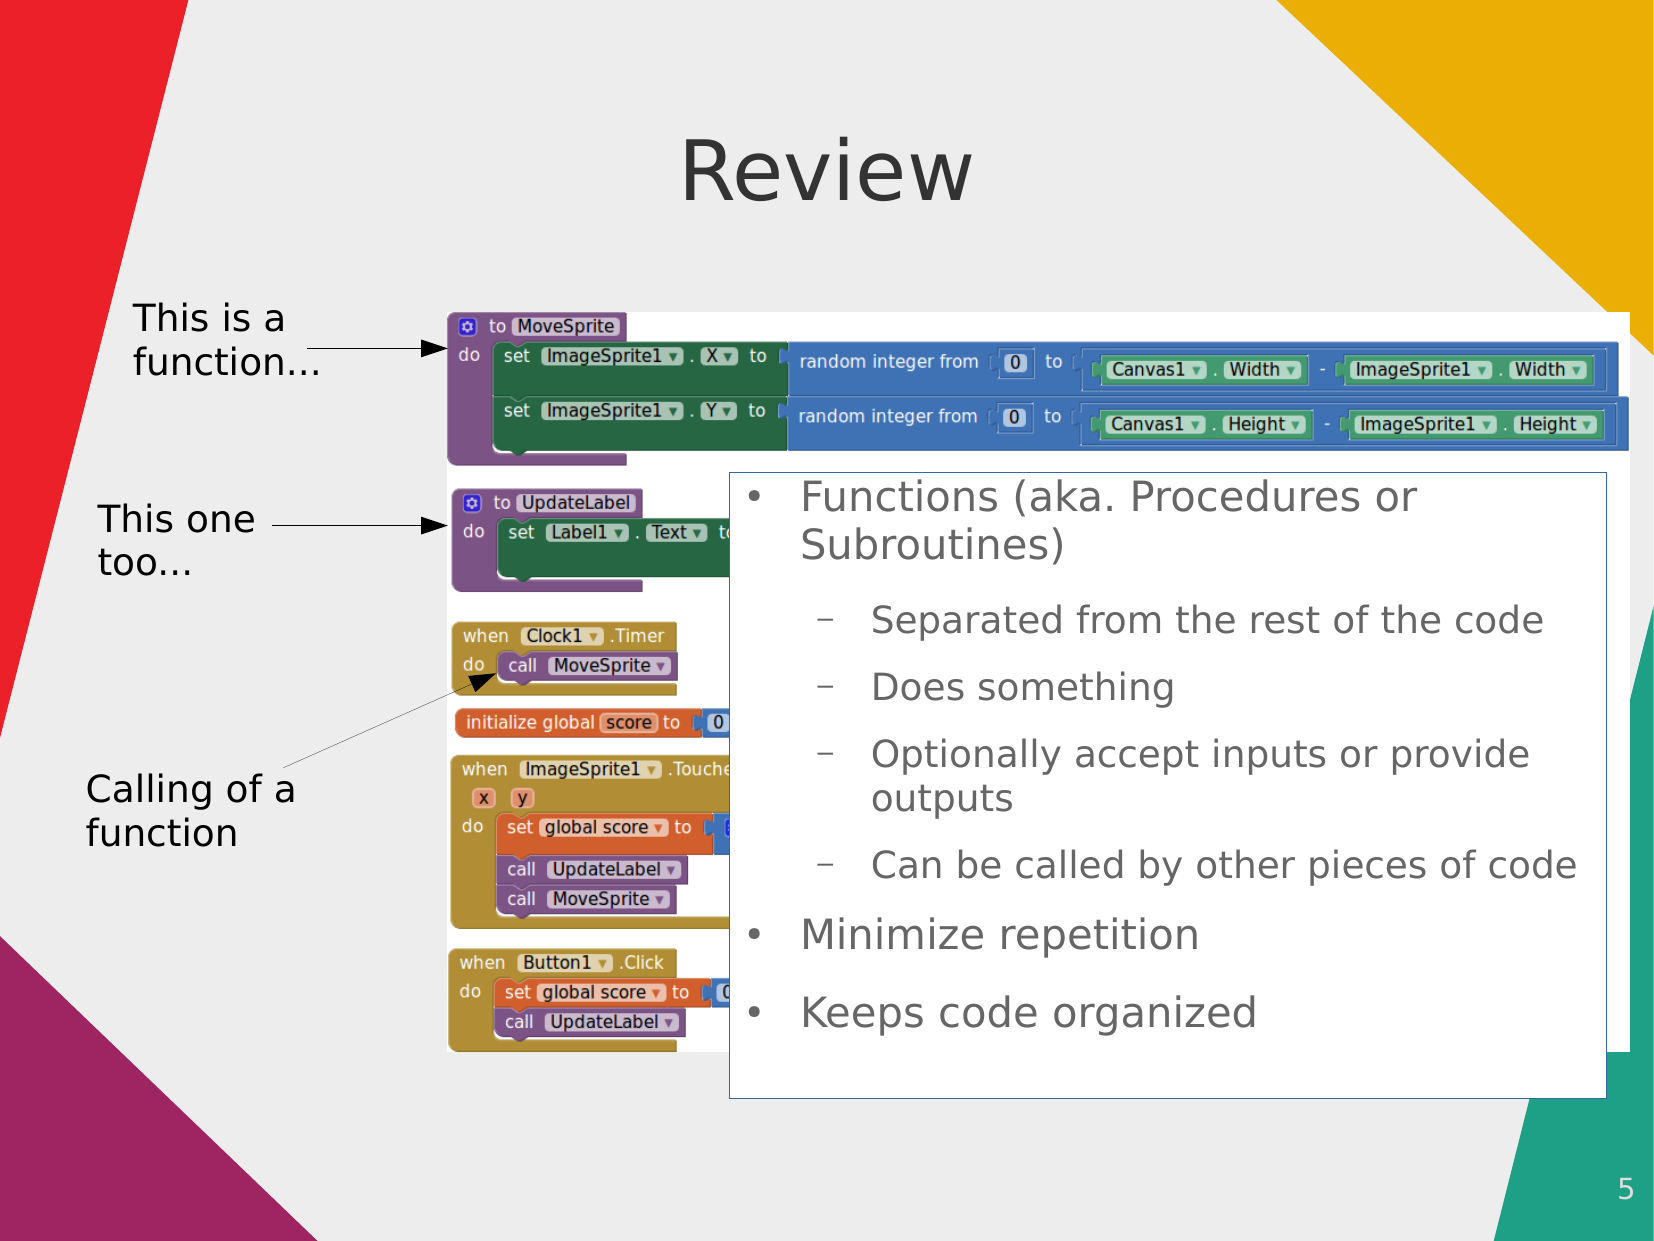

# Review
This is a function...
Functions (aka. Procedures or Subroutines)
Separated from the rest of the code
Does something
Optionally accept inputs or provide outputs
Can be called by other pieces of code
Minimize repetition
Keeps code organized
This one too...
Calling of a function
5